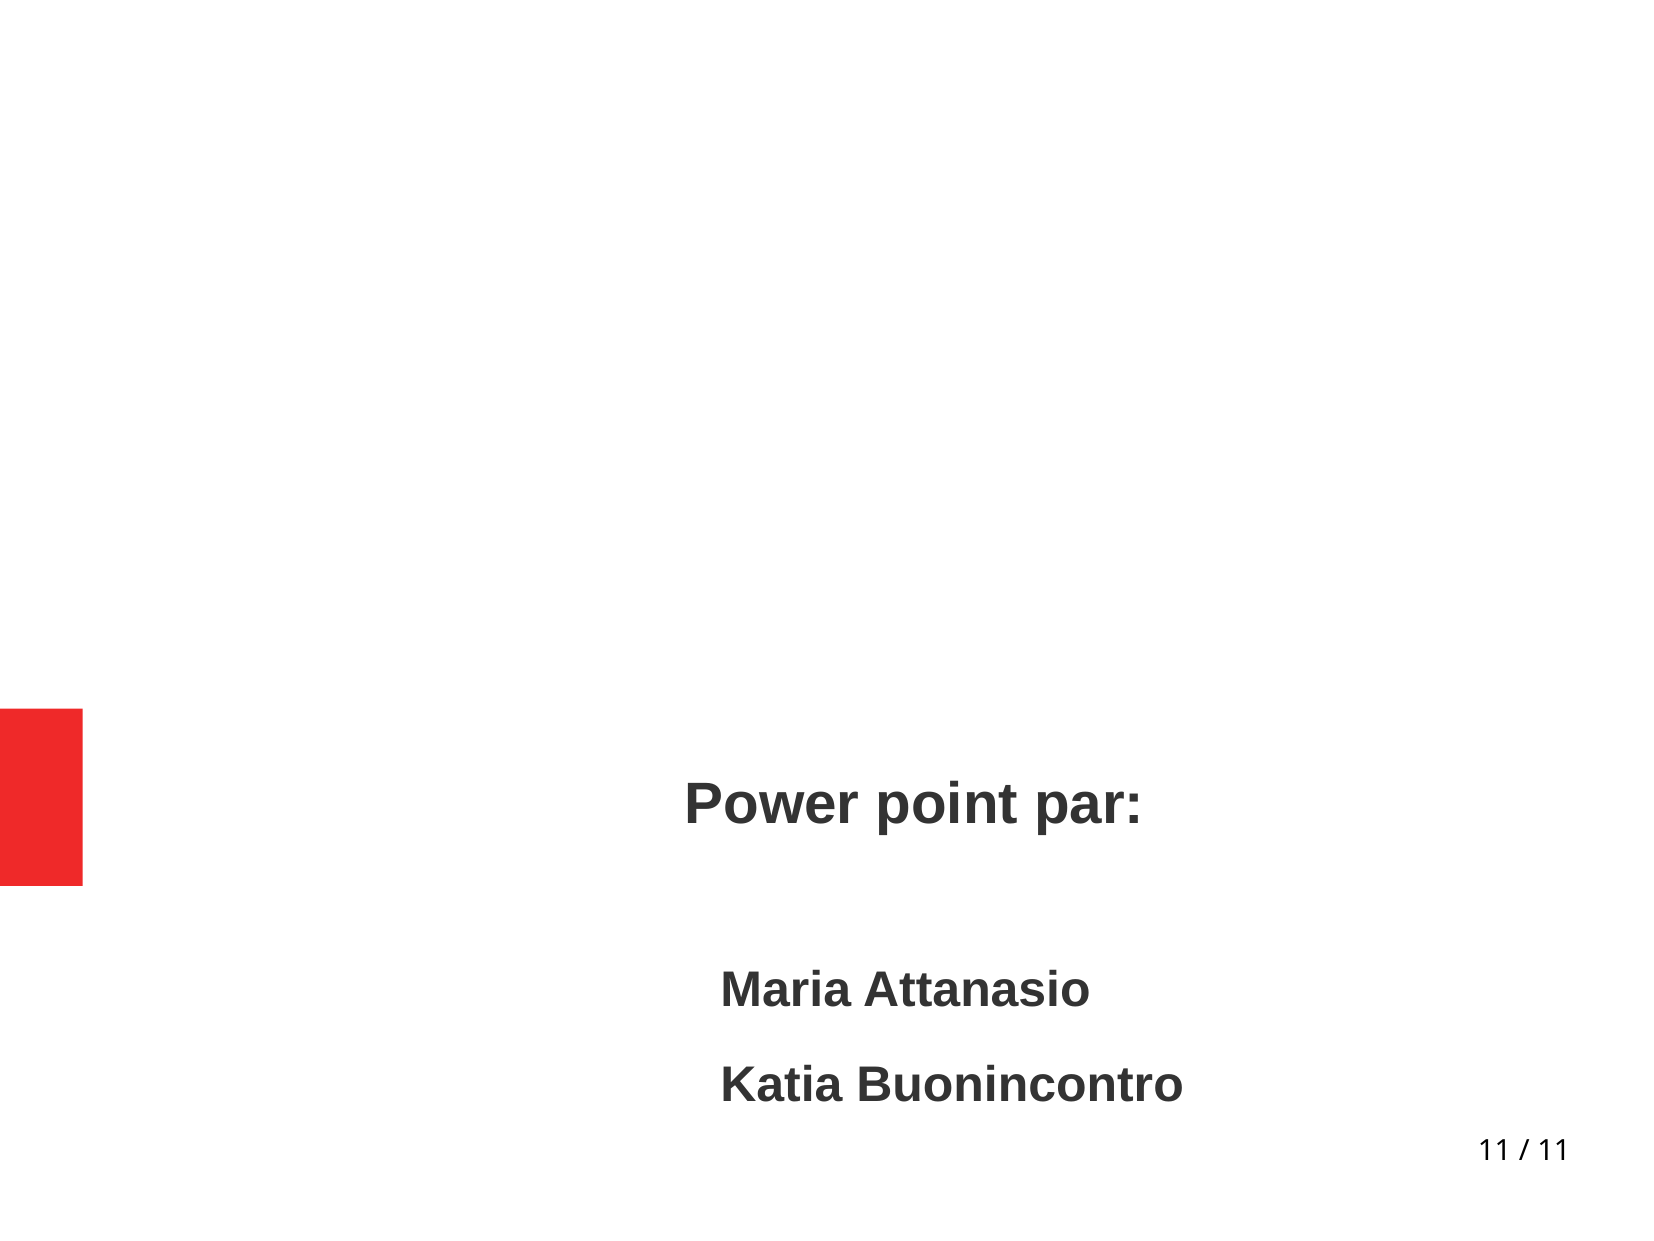

# Power point par:
Maria Attanasio
Katia Buonincontro
11